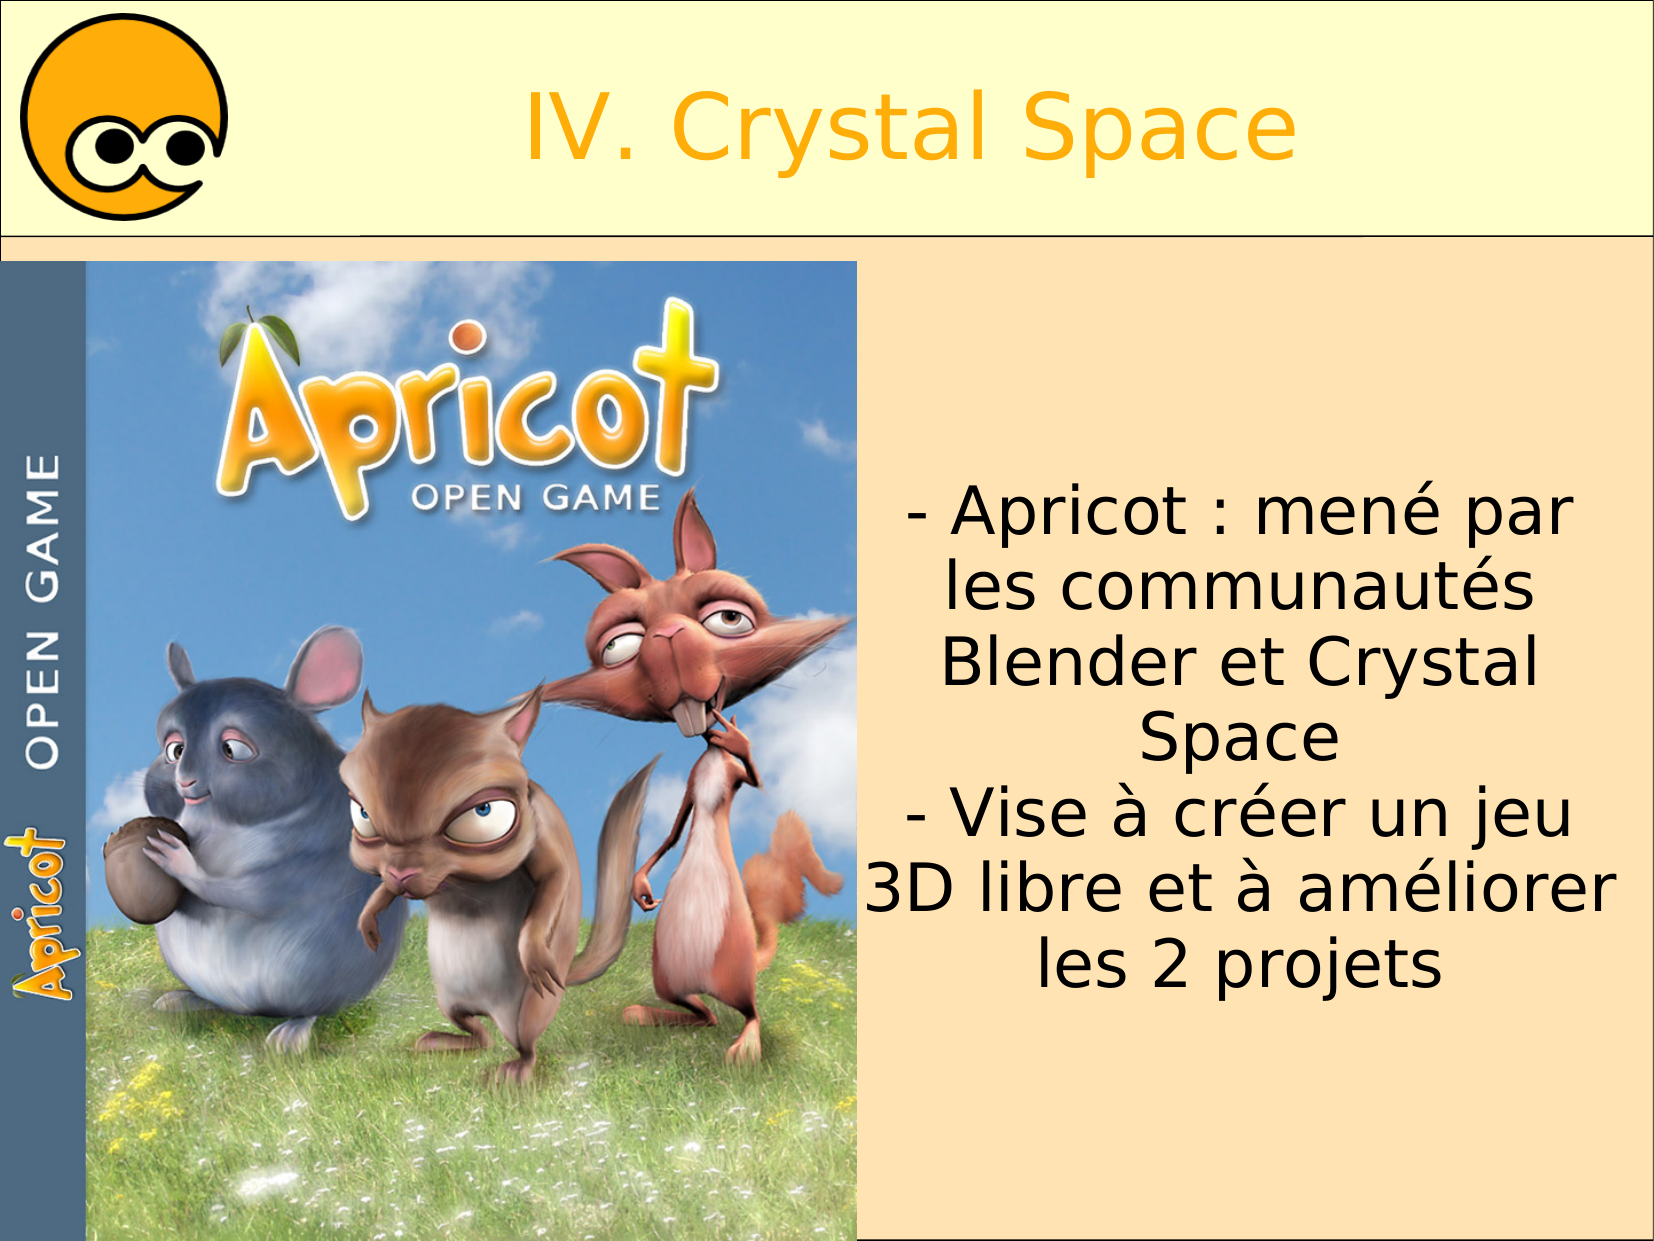

# IV. Crystal Space
- Apricot : mené par les communautés Blender et Crystal Space
- Vise à créer un jeu 3D libre et à améliorer les 2 projets